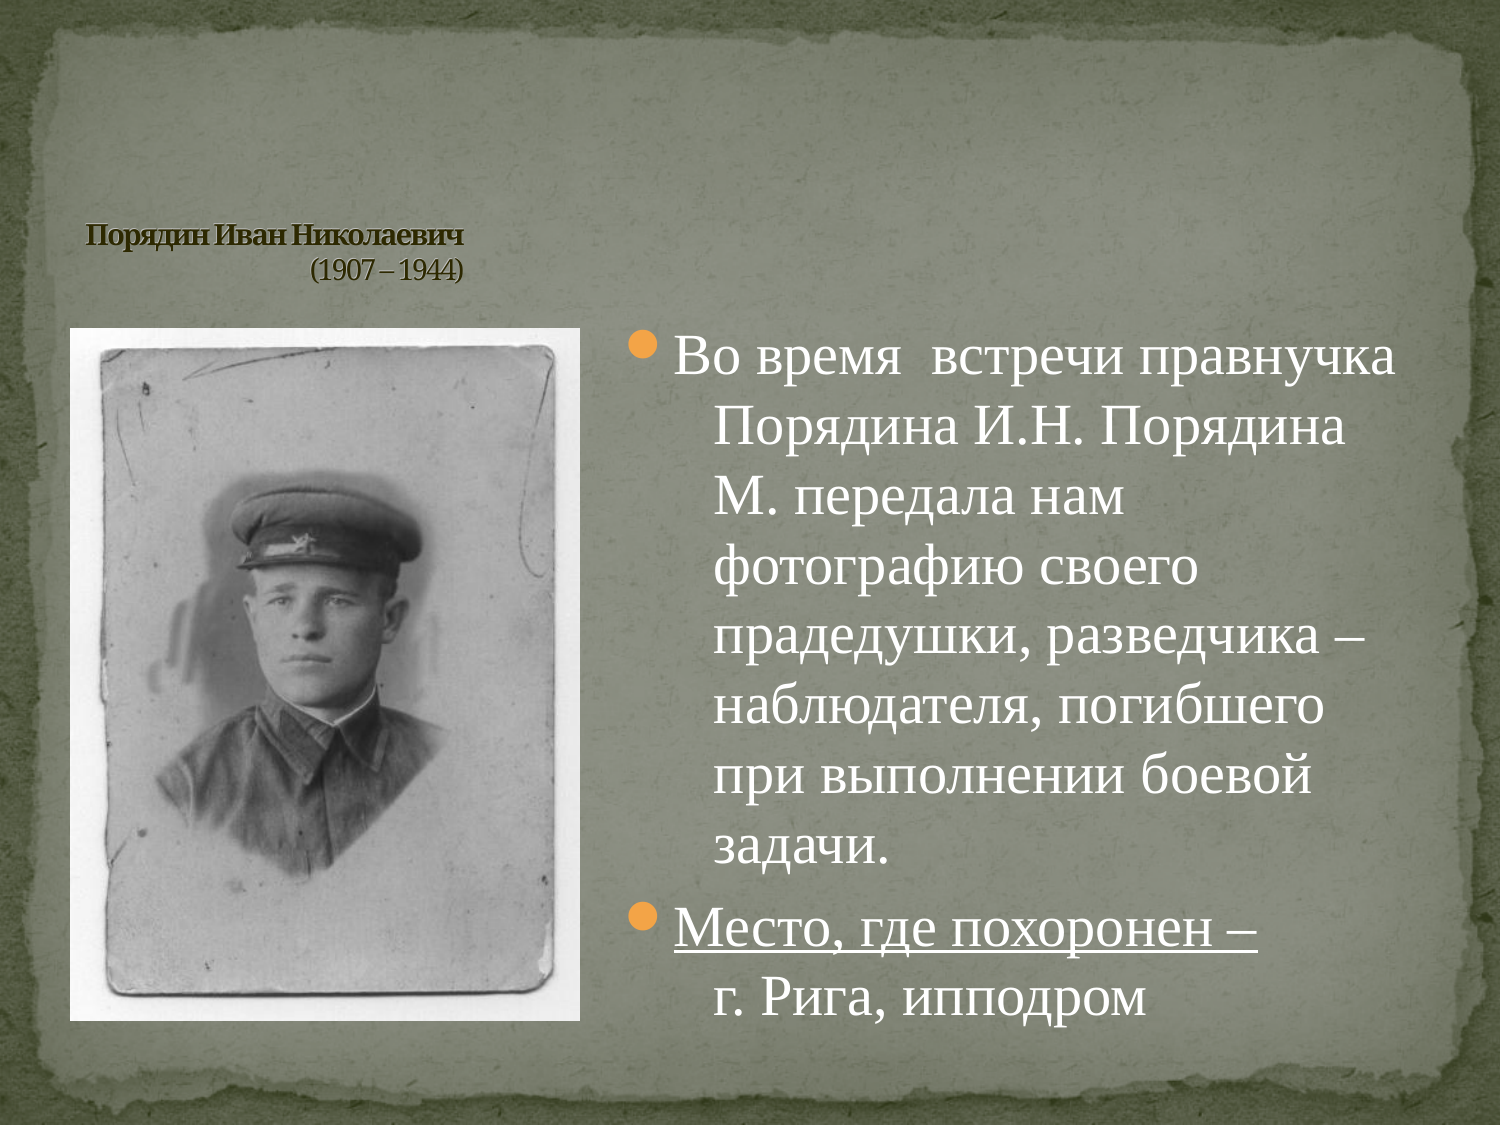

Порядин Иван Николаевич
(1907 – 1944)
# Во время встречи правнучка Порядина И.Н. Порядина М. передала нам фотографию своего прадедушки, разведчика – наблюдателя, погибшего при выполнении боевой задачи.
Место, где похоронен –
г. Рига, ипподром